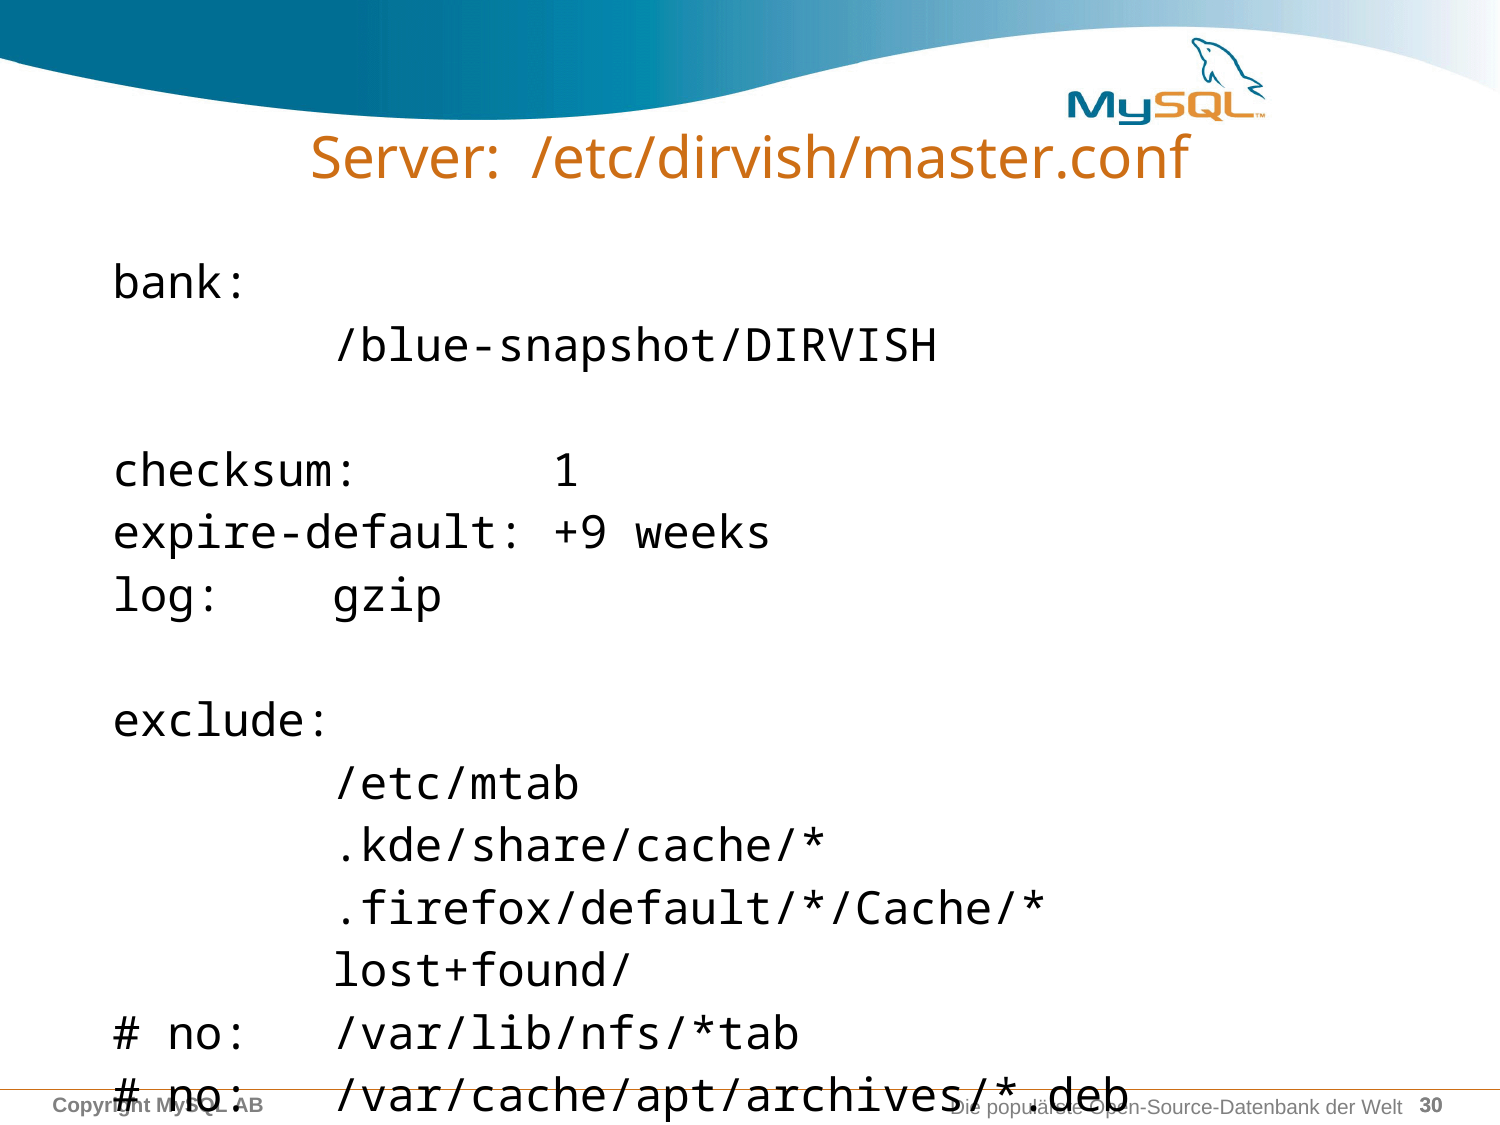

# Server: /etc/dirvish/master.conf
bank:
 /blue-snapshot/DIRVISH
checksum: 1
expire-default: +9 weeks
log: gzip
exclude:
 /etc/mtab
 .kde/share/cache/*
 .firefox/default/*/Cache/*
 lost+found/
# no: /var/lib/nfs/*tab
# no: /var/cache/apt/archives/*.deb
# no: /usr/src/**/*.o